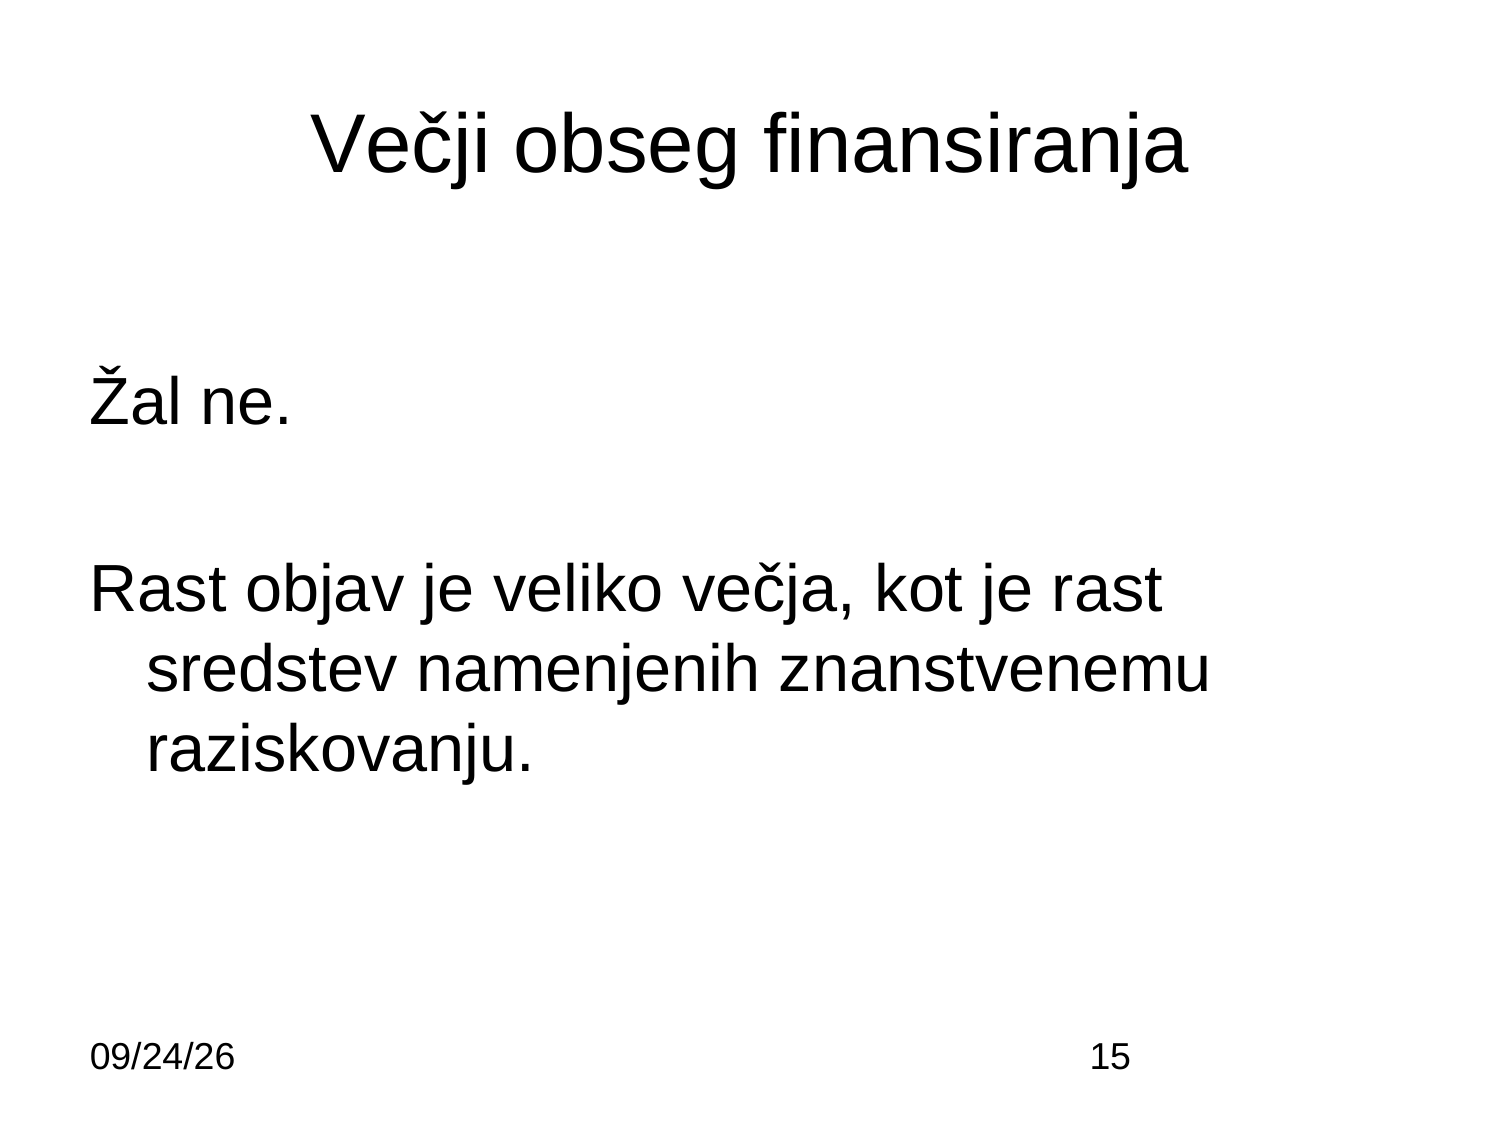

# Večji obseg finansiranja
Žal ne.
Rast objav je veliko večja, kot je rast sredstev namenjenih znanstvenemu raziskovanju.
15